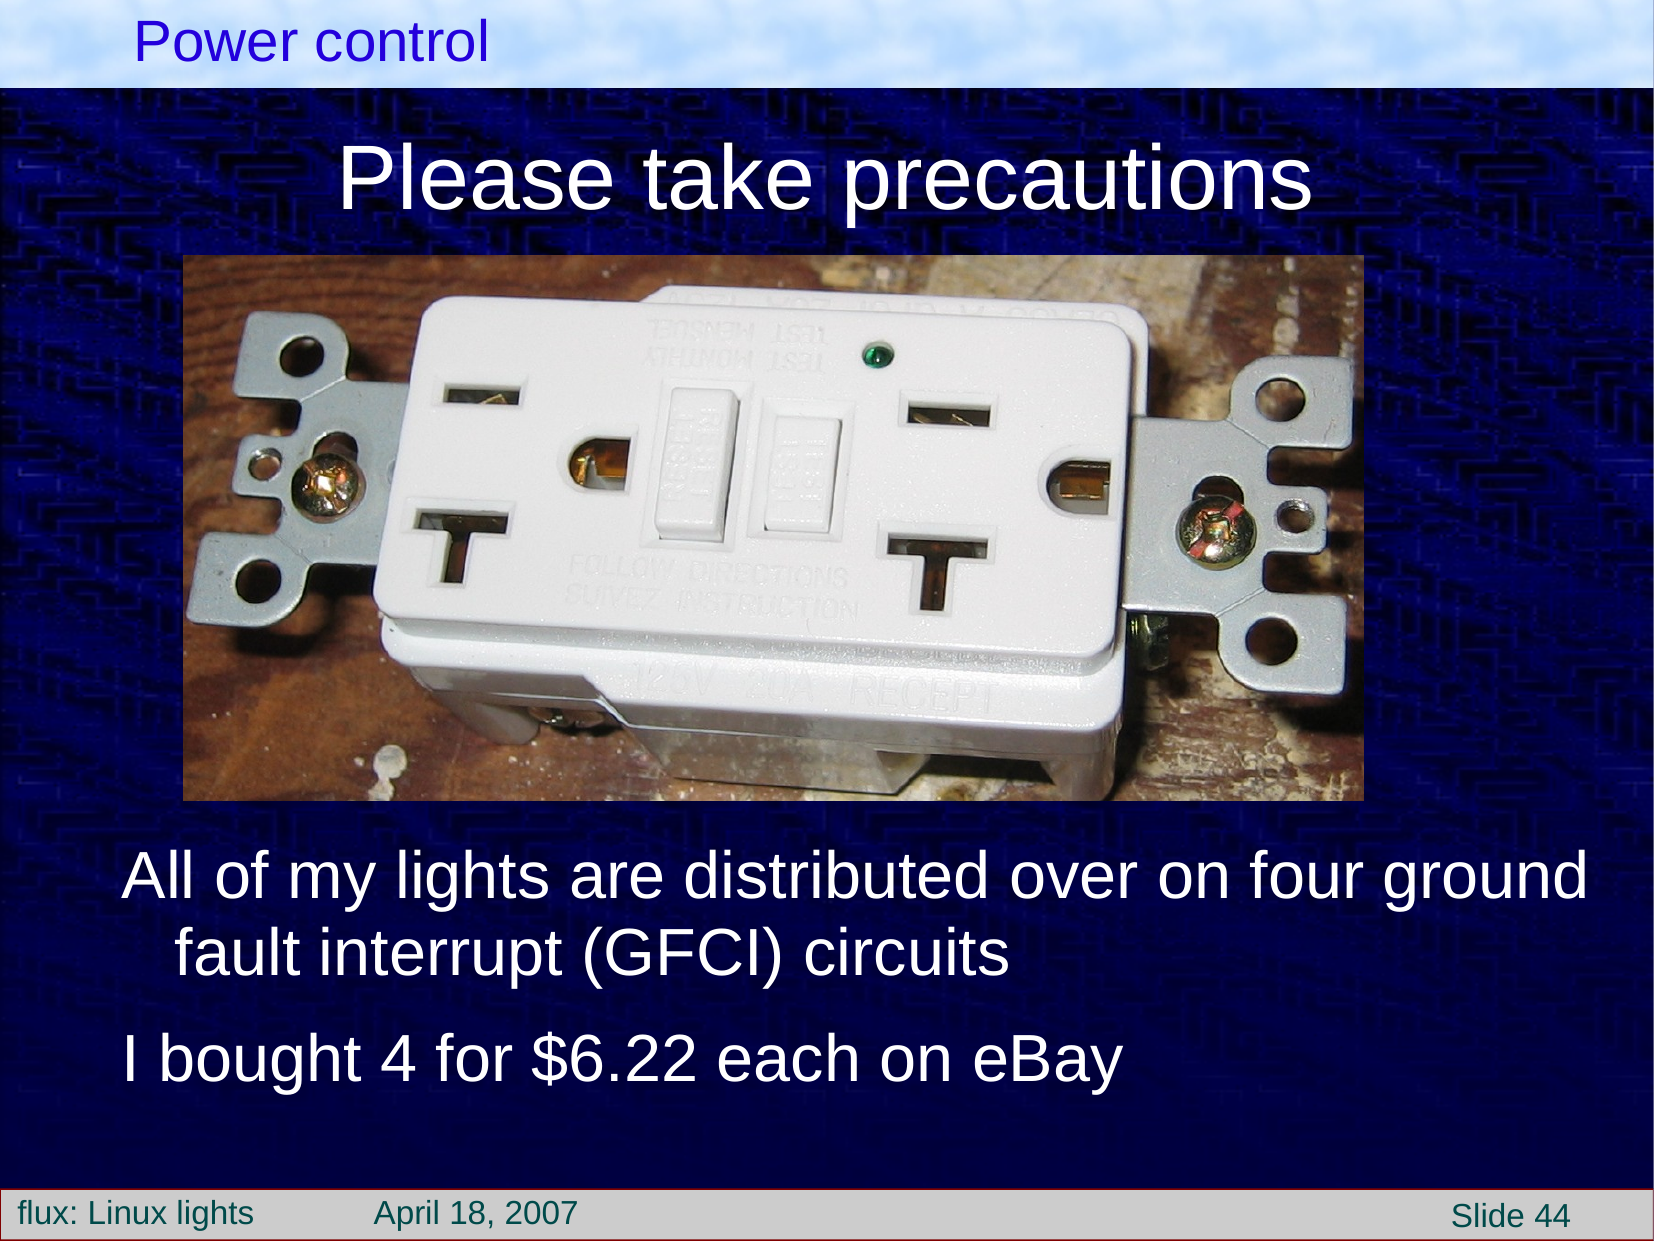

Power control
# Please take precautions
All of my lights are distributed over on four ground fault interrupt (GFCI) circuits
I bought 4 for $6.22 each on eBay
flux: Linux lights	April 18, 2007
Slide